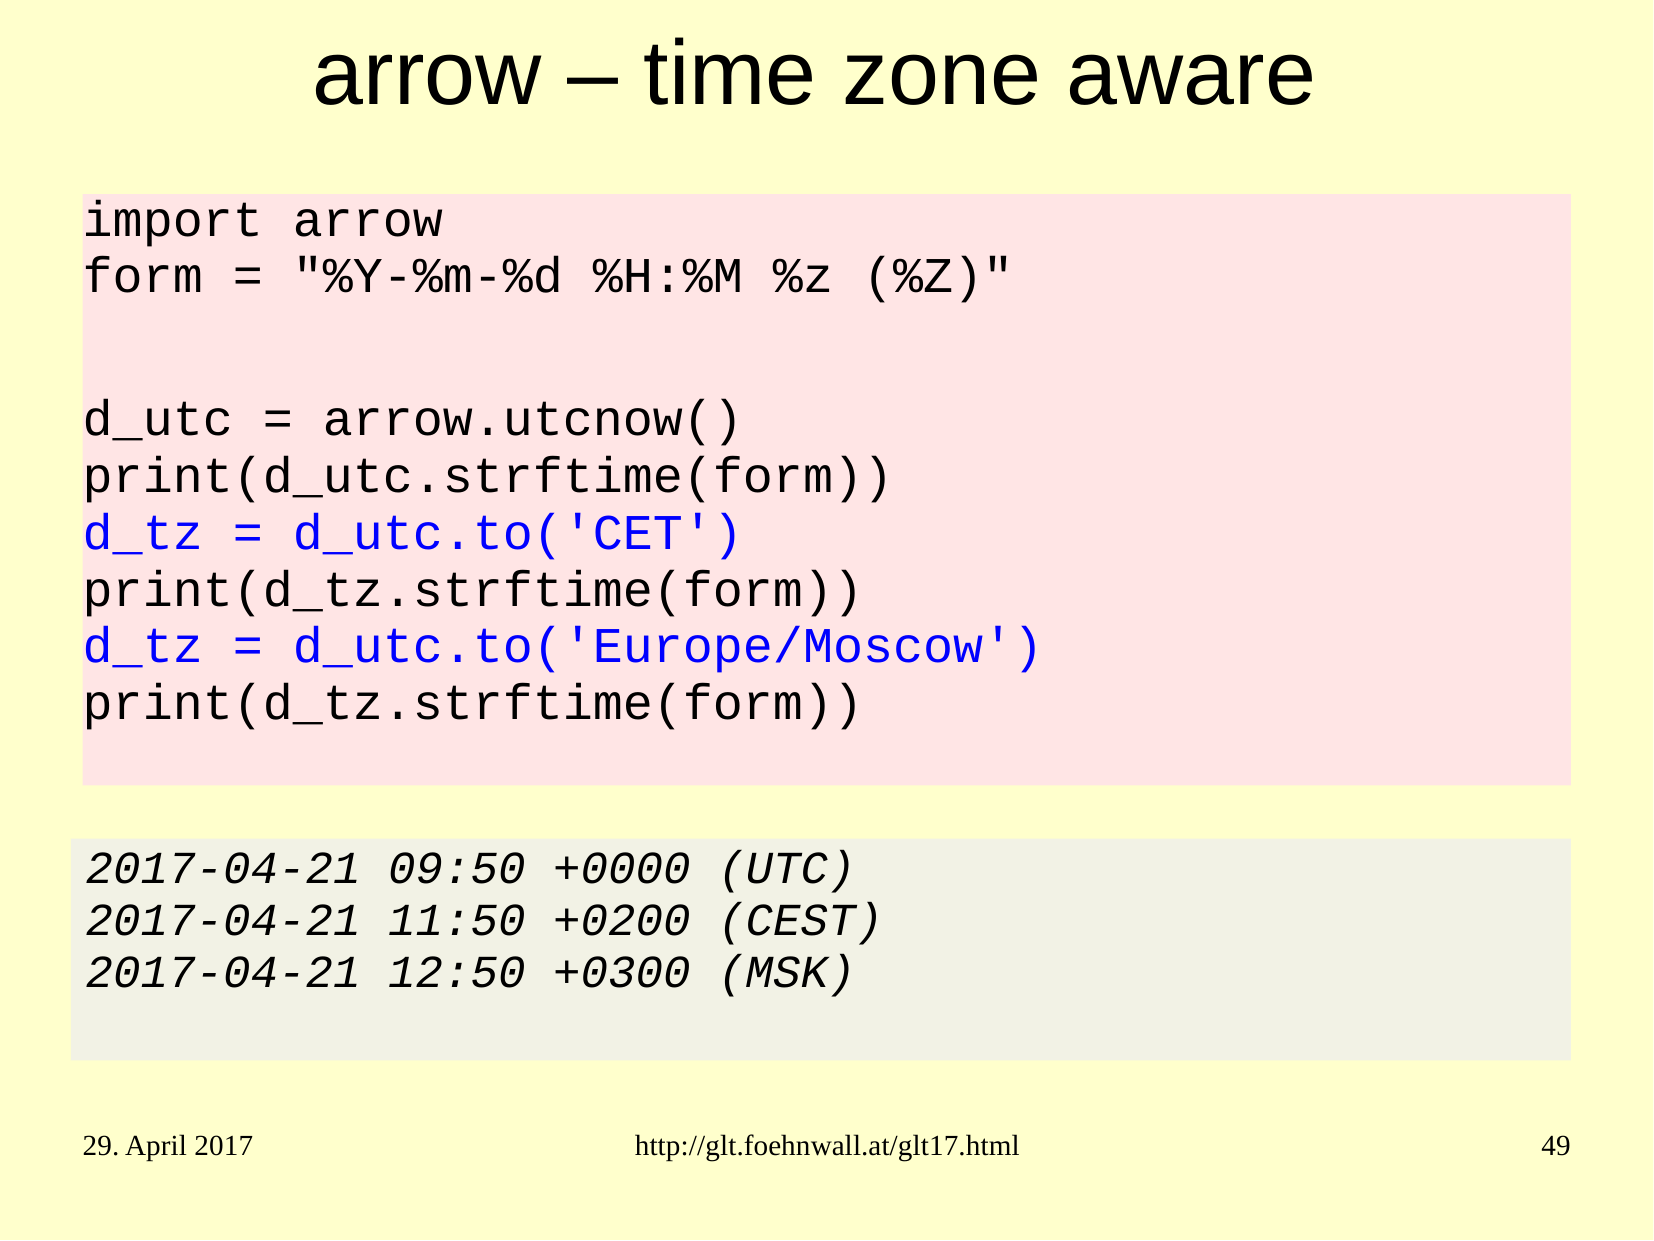

# arrow – time zone aware
import arrow
form = "%Y-%m-%d %H:%M %z (%Z)"
d_utc = arrow.utcnow()
print(d_utc.strftime(form))
d_tz = d_utc.to('CET')
print(d_tz.strftime(form))
d_tz = d_utc.to('Europe/Moscow')
print(d_tz.strftime(form))
2017-04-21 09:50 +0000 (UTC)
2017-04-21 11:50 +0200 (CEST)
2017-04-21 12:50 +0300 (MSK)
29. April 2017
http://glt.foehnwall.at/glt17.html
49